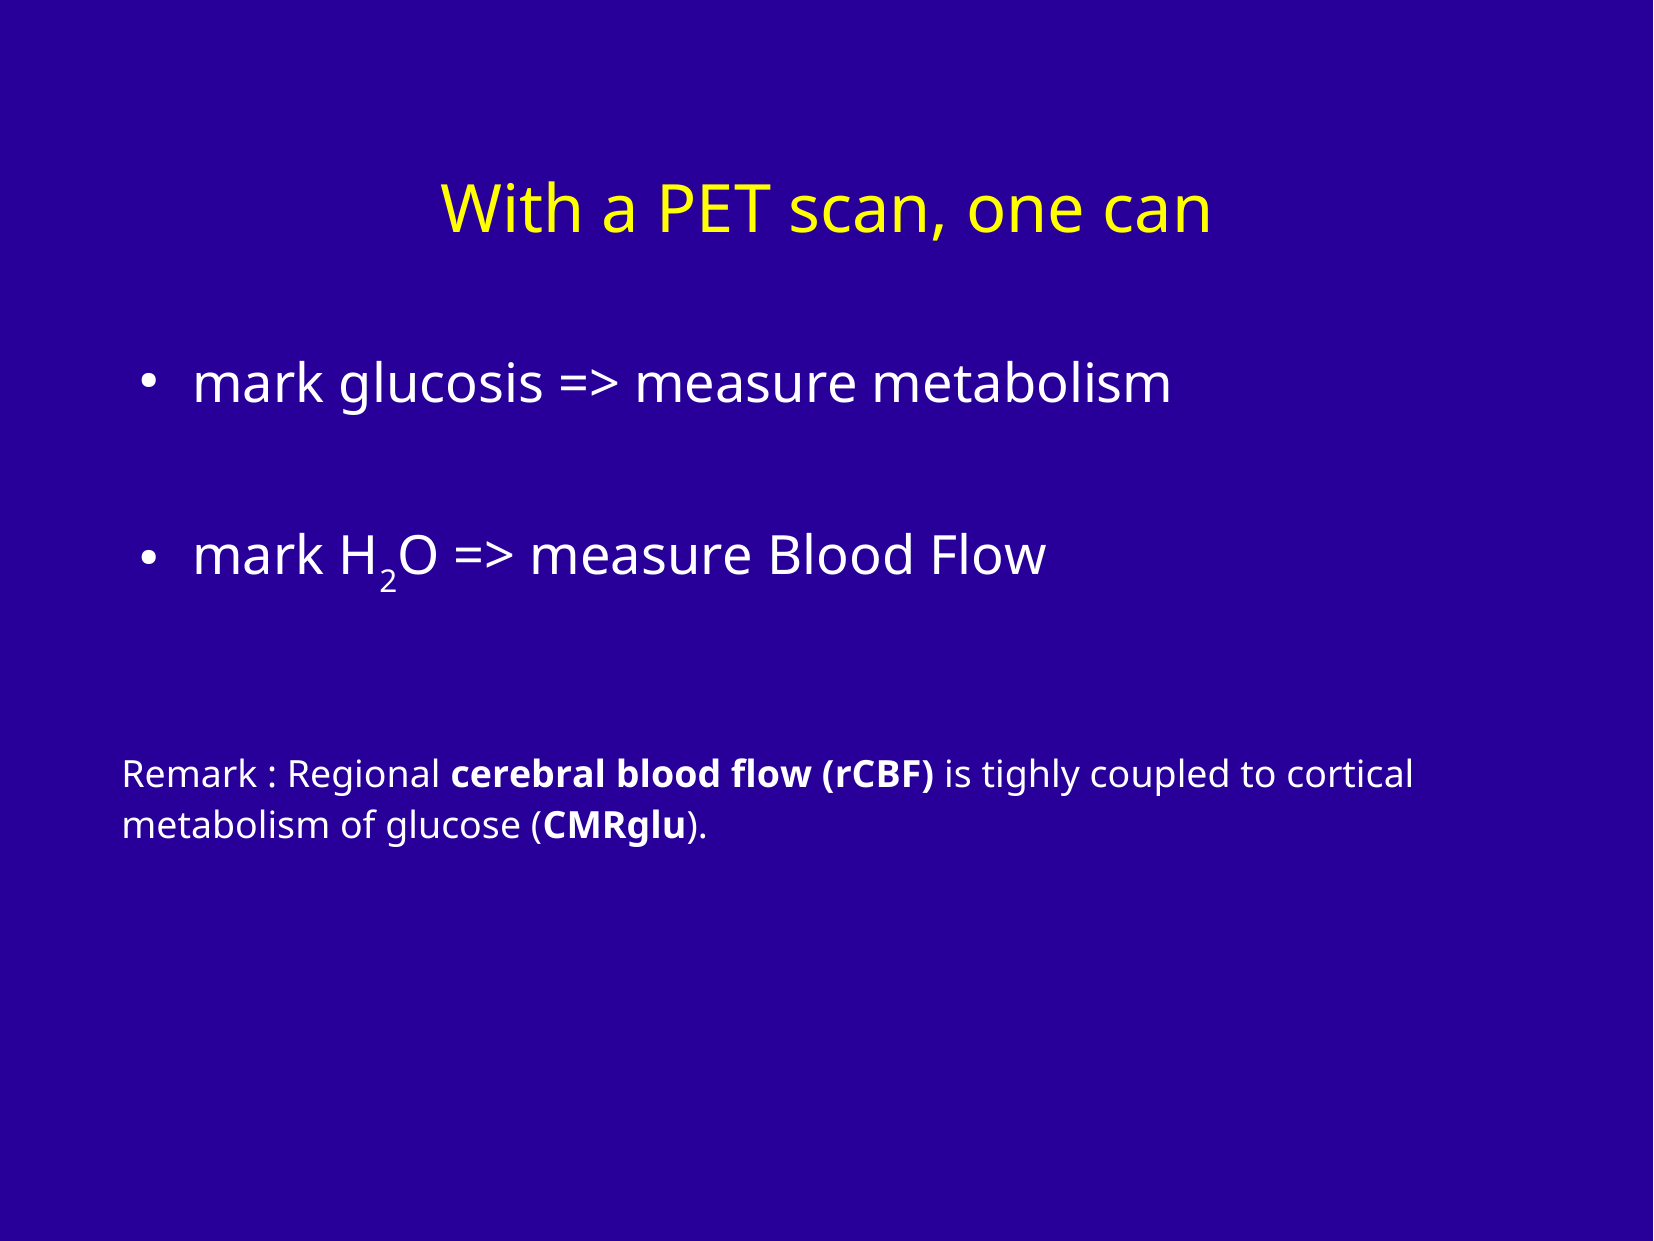

# With a PET scan, one can
mark glucosis => measure metabolism
mark H2O => measure Blood Flow
Remark : Regional cerebral blood flow (rCBF) is tighly coupled to cortical metabolism of glucose (CMRglu).